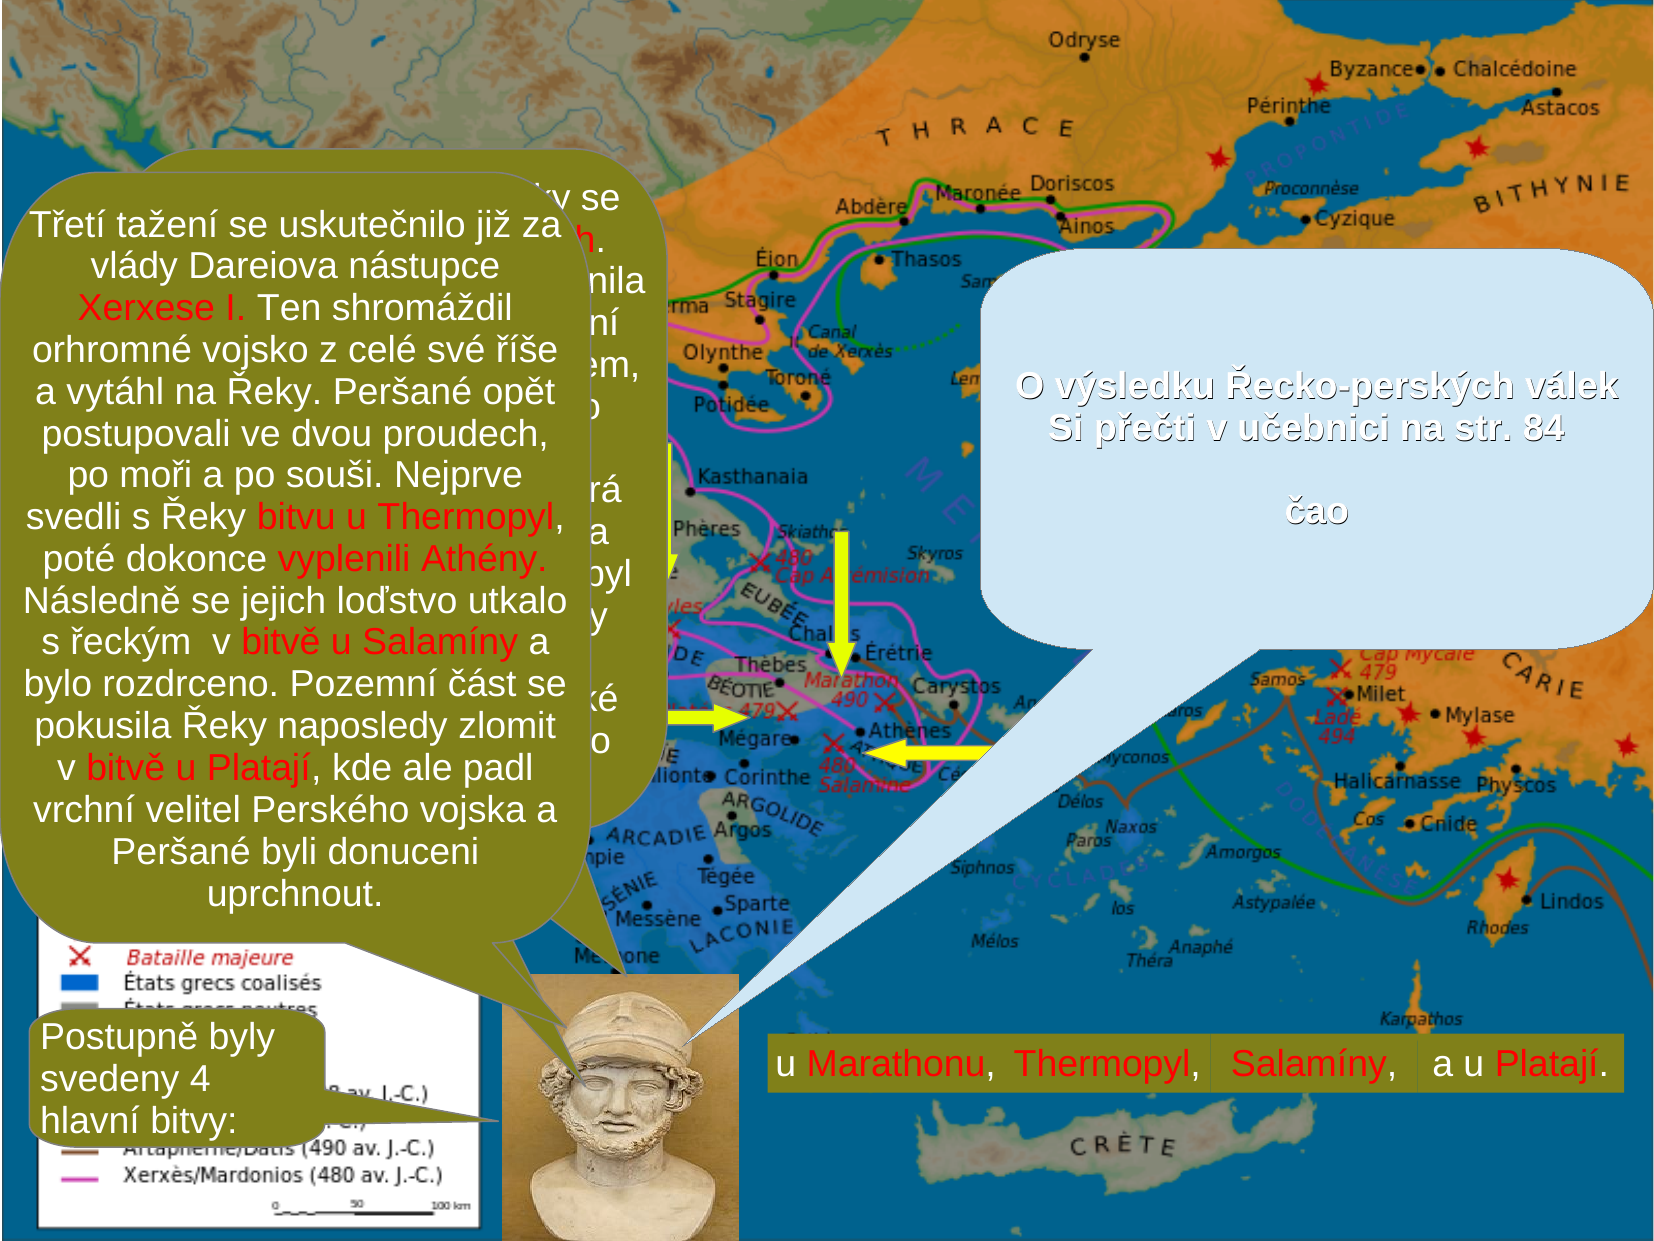

#
Celé Řecko-Perské války se odehrály ve třech taženích. První dvě tažení se uskutečnila ještě za vládi Dareia I. První skončilo naprostým nezdarem, protože se perské loďstvo potopilo v bouři a velitel pozemní části armády, která se před vstupem do Řecka utkala s Thráckými kmeny byl zraněn, a tak bez podpory loďstva a se zraněným velitelem byly zbytky perské armády nuceny vrátit se do Malé Asie.
Třetí tažení se uskutečnilo již za vlády Dareiova nástupce Xerxese I. Ten shromáždil orhromné vojsko z celé své říše a vytáhl na Řeky. Peršané opět postupovali ve dvou proudech, po moři a po souši. Nejprve svedli s Řeky bitvu u Thermopyl, poté dokonce vyplenili Athény. Následně se jejich loďstvo utkalo s řeckým v bitvě u Salamíny a bylo rozdrceno. Pozemní část se pokusila Řeky naposledy zlomit v bitvě u Platají, kde ale padl vrchní velitel Perského vojska a Peršané byli donuceni uprchnout.
O výsledku Řecko-perských válek
Si přečti v učebnici na str. 84
čao
Tuto urážku si nenechala Perská říše líbit a tak vytáhla proti evropským Řekům do boje.
V druhém se Peršané rozhodli jen pro námořní cestu a přeplavili se do Řecka na poloostrov Atika, ale byli zde odraženi Atheňany v bitvě u Marathonu.
Postupně byly svedeny 4 hlavní bitvy:
u Marathonu,
Thermopyl,
Salamíny,
a u Platají.